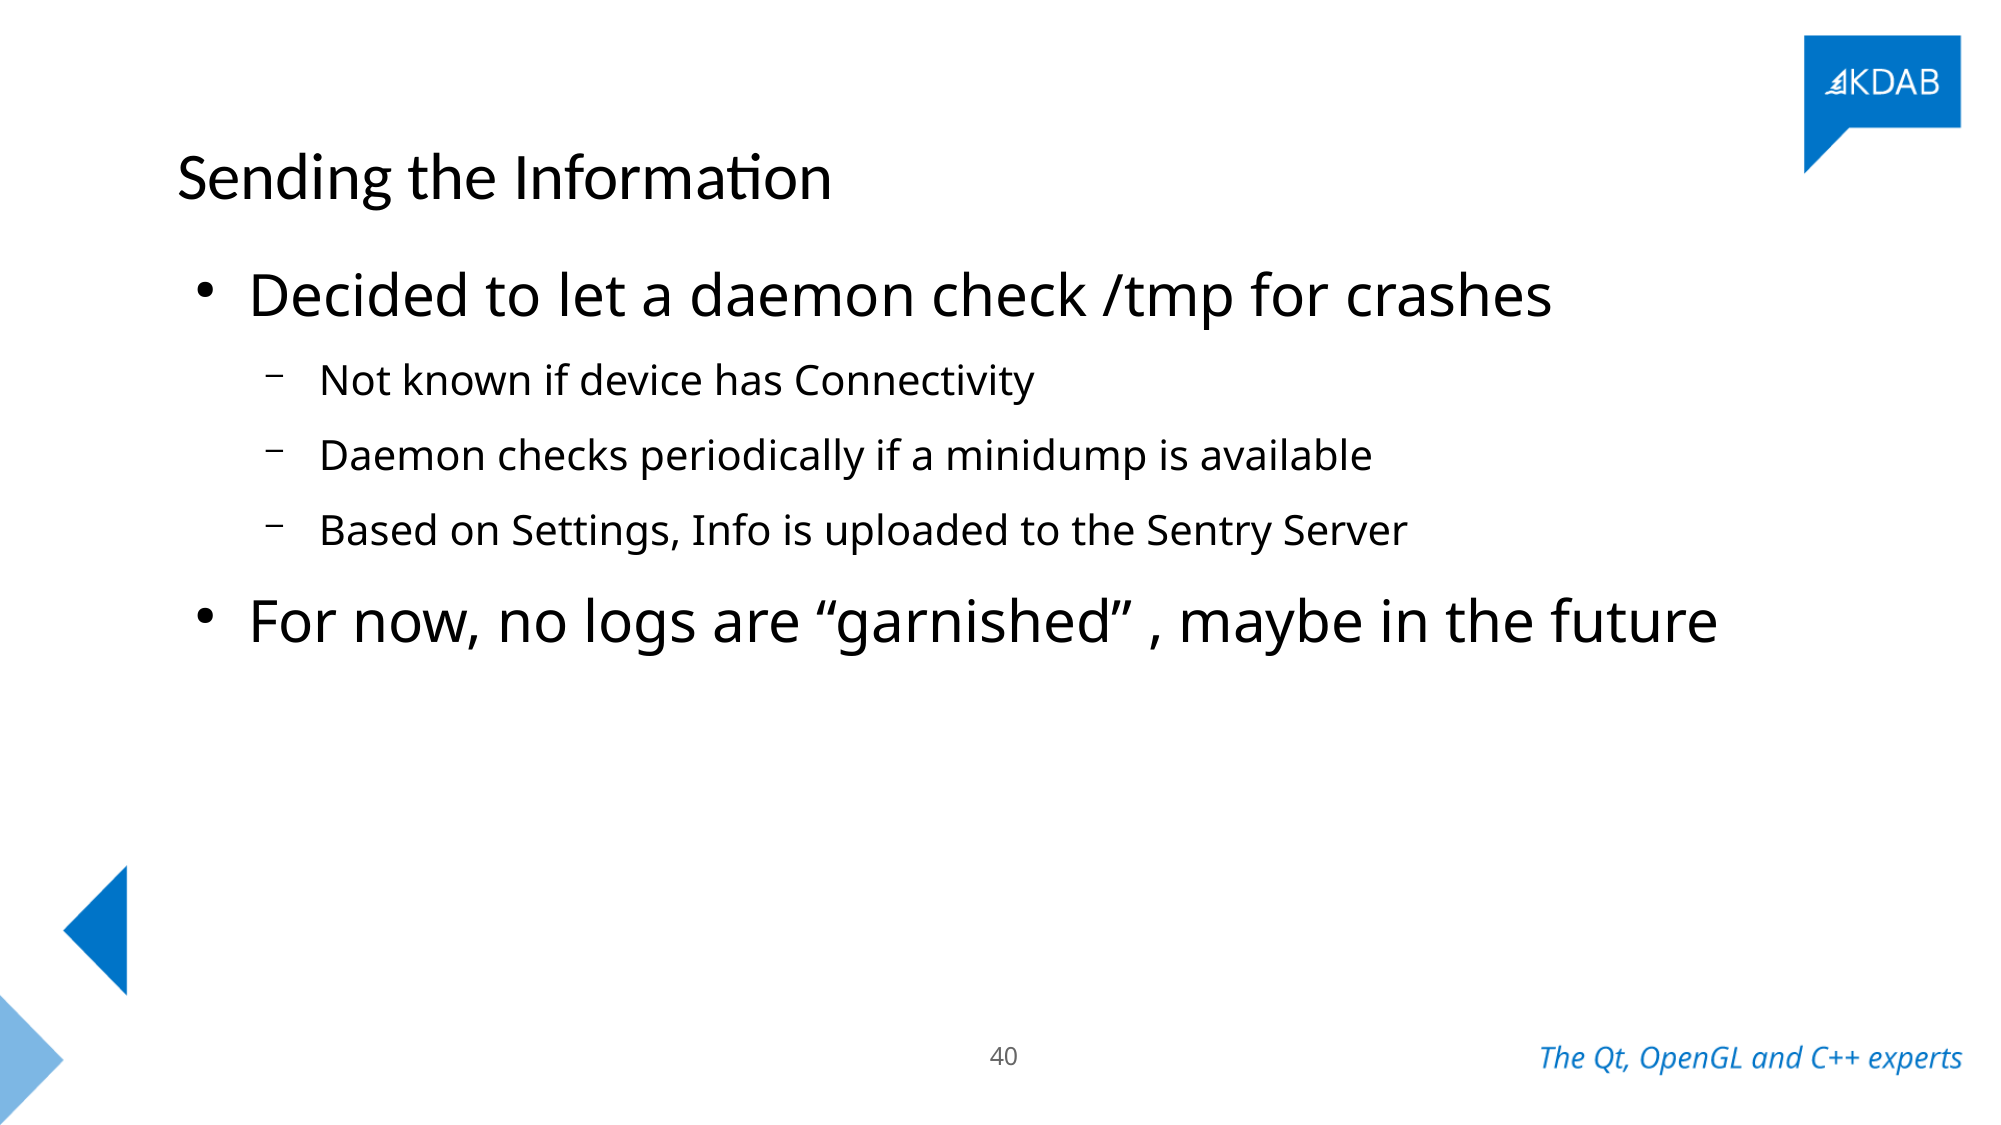

# Sending the Information
Decided to let a daemon check /tmp for crashes
Not known if device has Connectivity
Daemon checks periodically if a minidump is available
Based on Settings, Info is uploaded to the Sentry Server
For now, no logs are “garnished” , maybe in the future